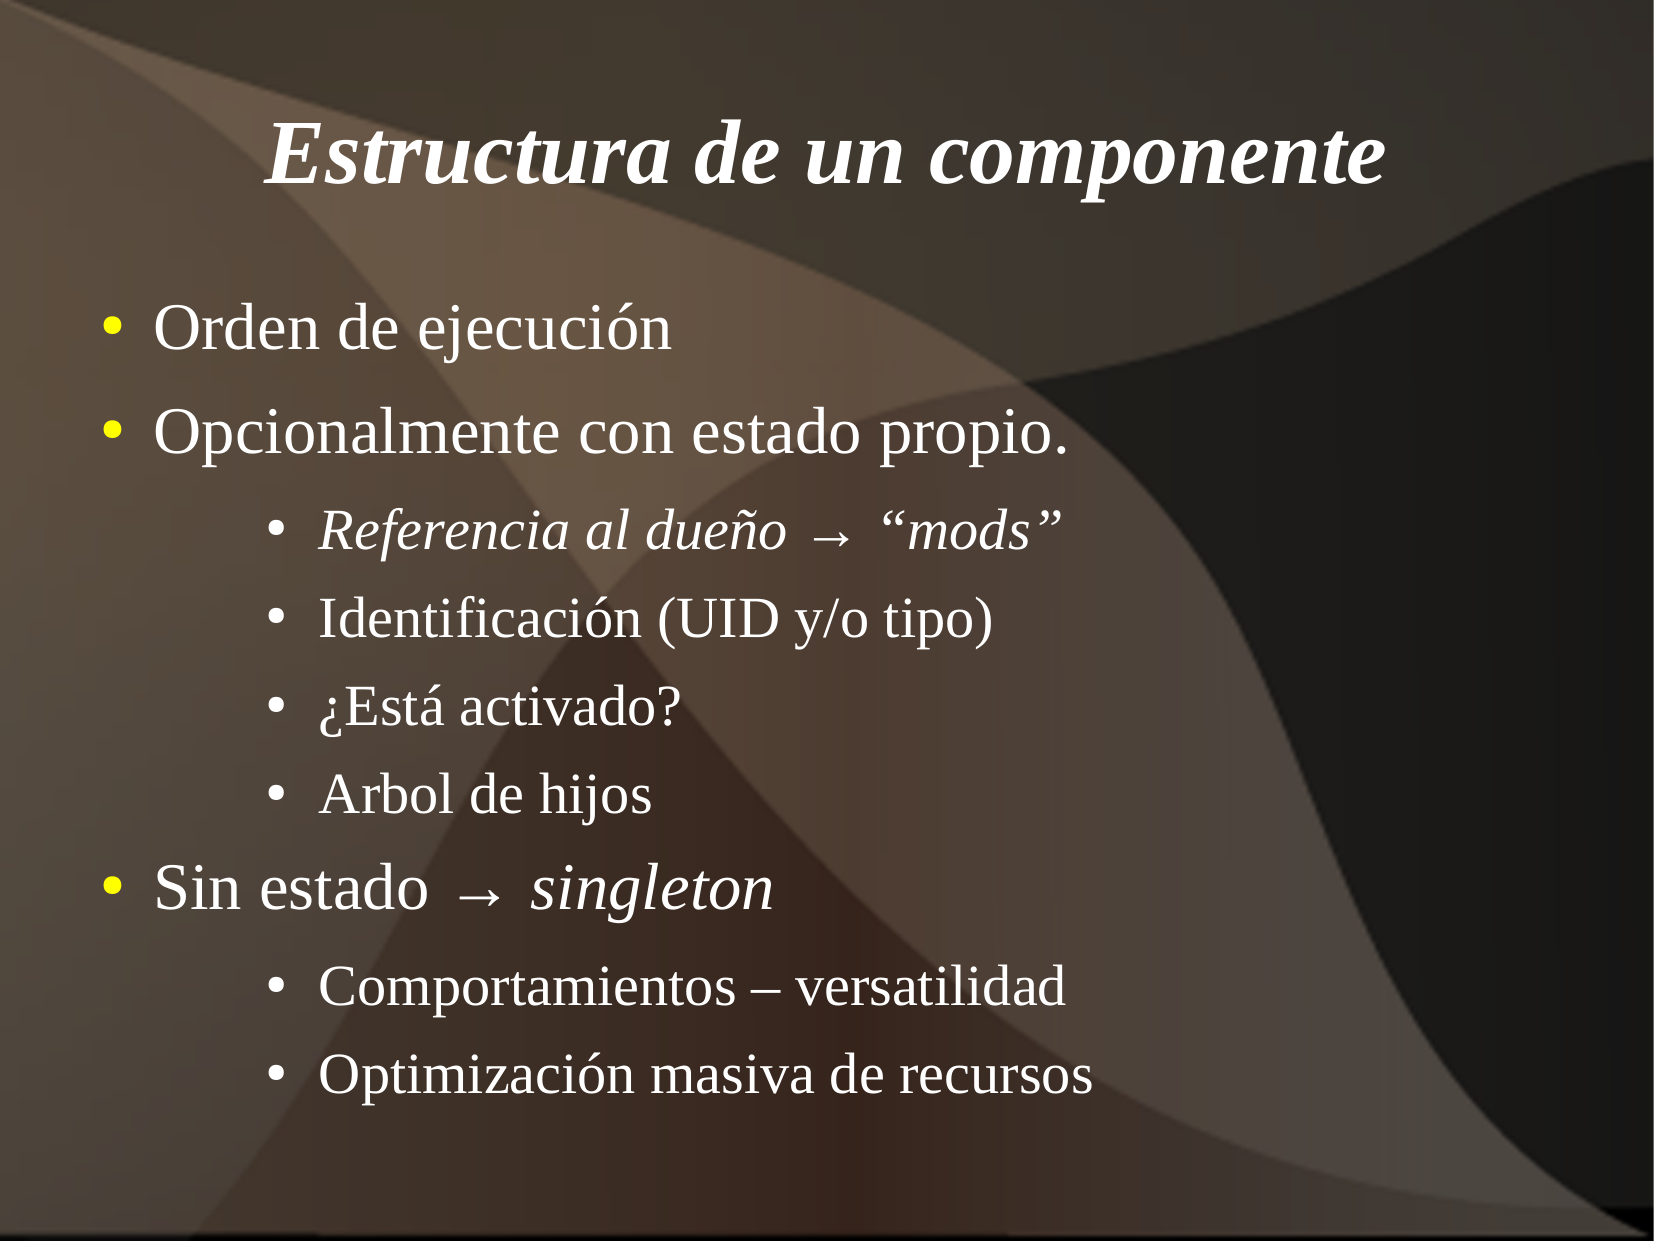

# Estructura de un componente
Orden de ejecución
Opcionalmente con estado propio.
Referencia al dueño → “mods”
Identificación (UID y/o tipo)
¿Está activado?
Arbol de hijos
Sin estado → singleton
Comportamientos – versatilidad
Optimización masiva de recursos